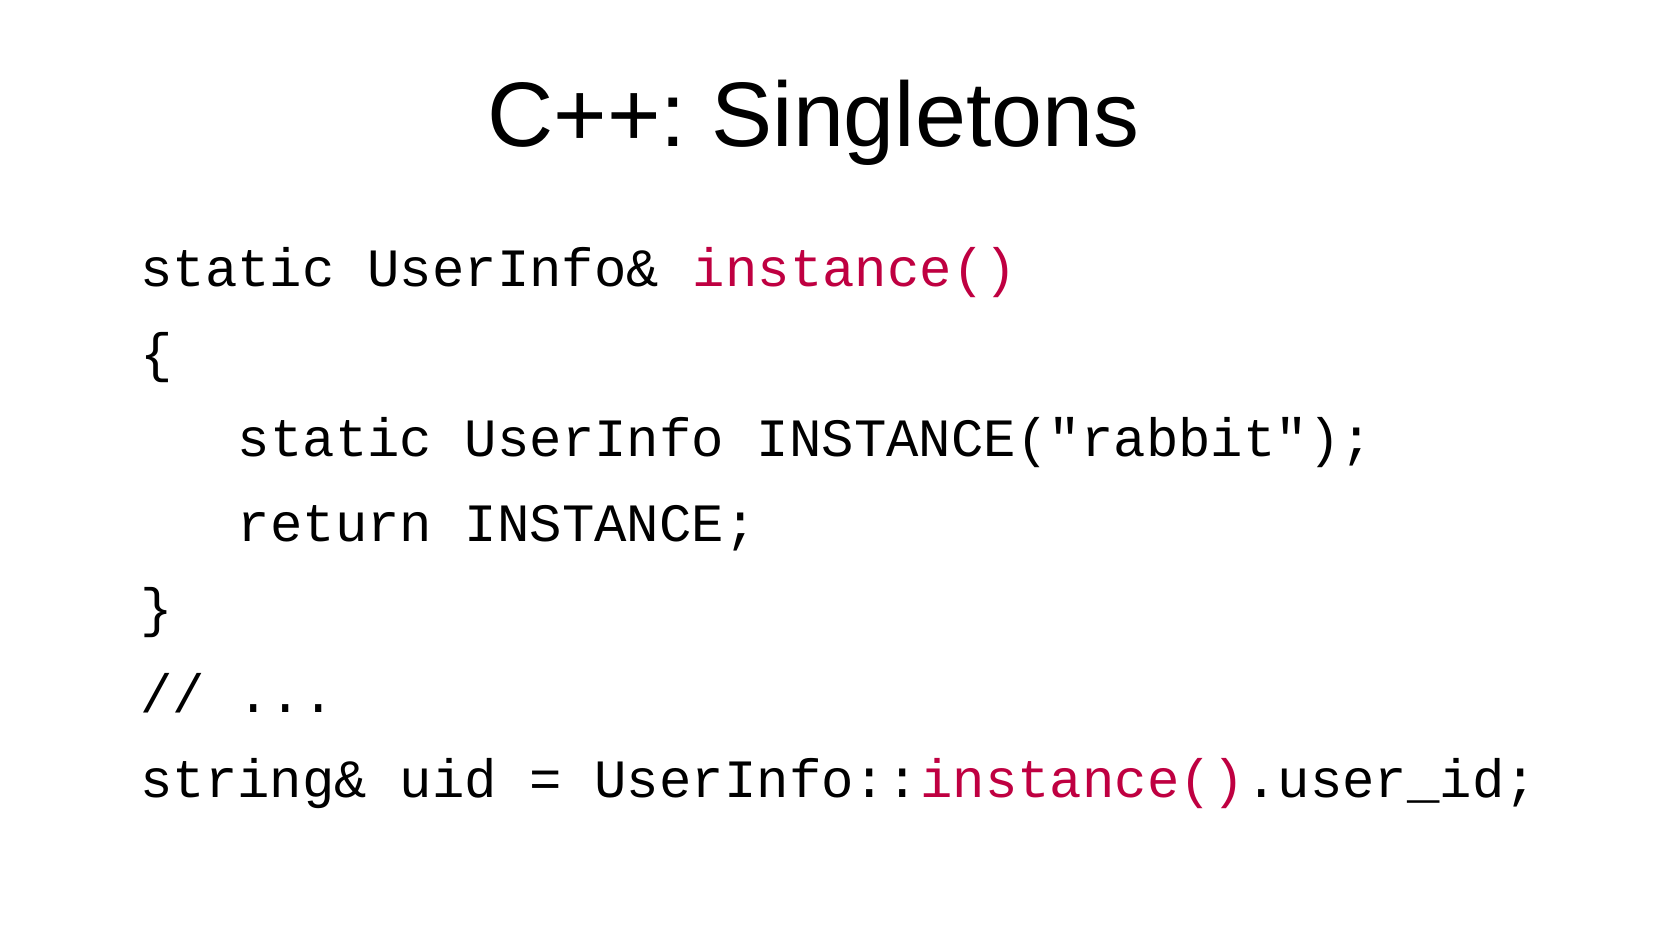

# C++: Singletons
static UserInfo& instance()
{
 static UserInfo INSTANCE("rabbit");
 return INSTANCE;
}
// ...
string& uid = UserInfo::instance().user_id;